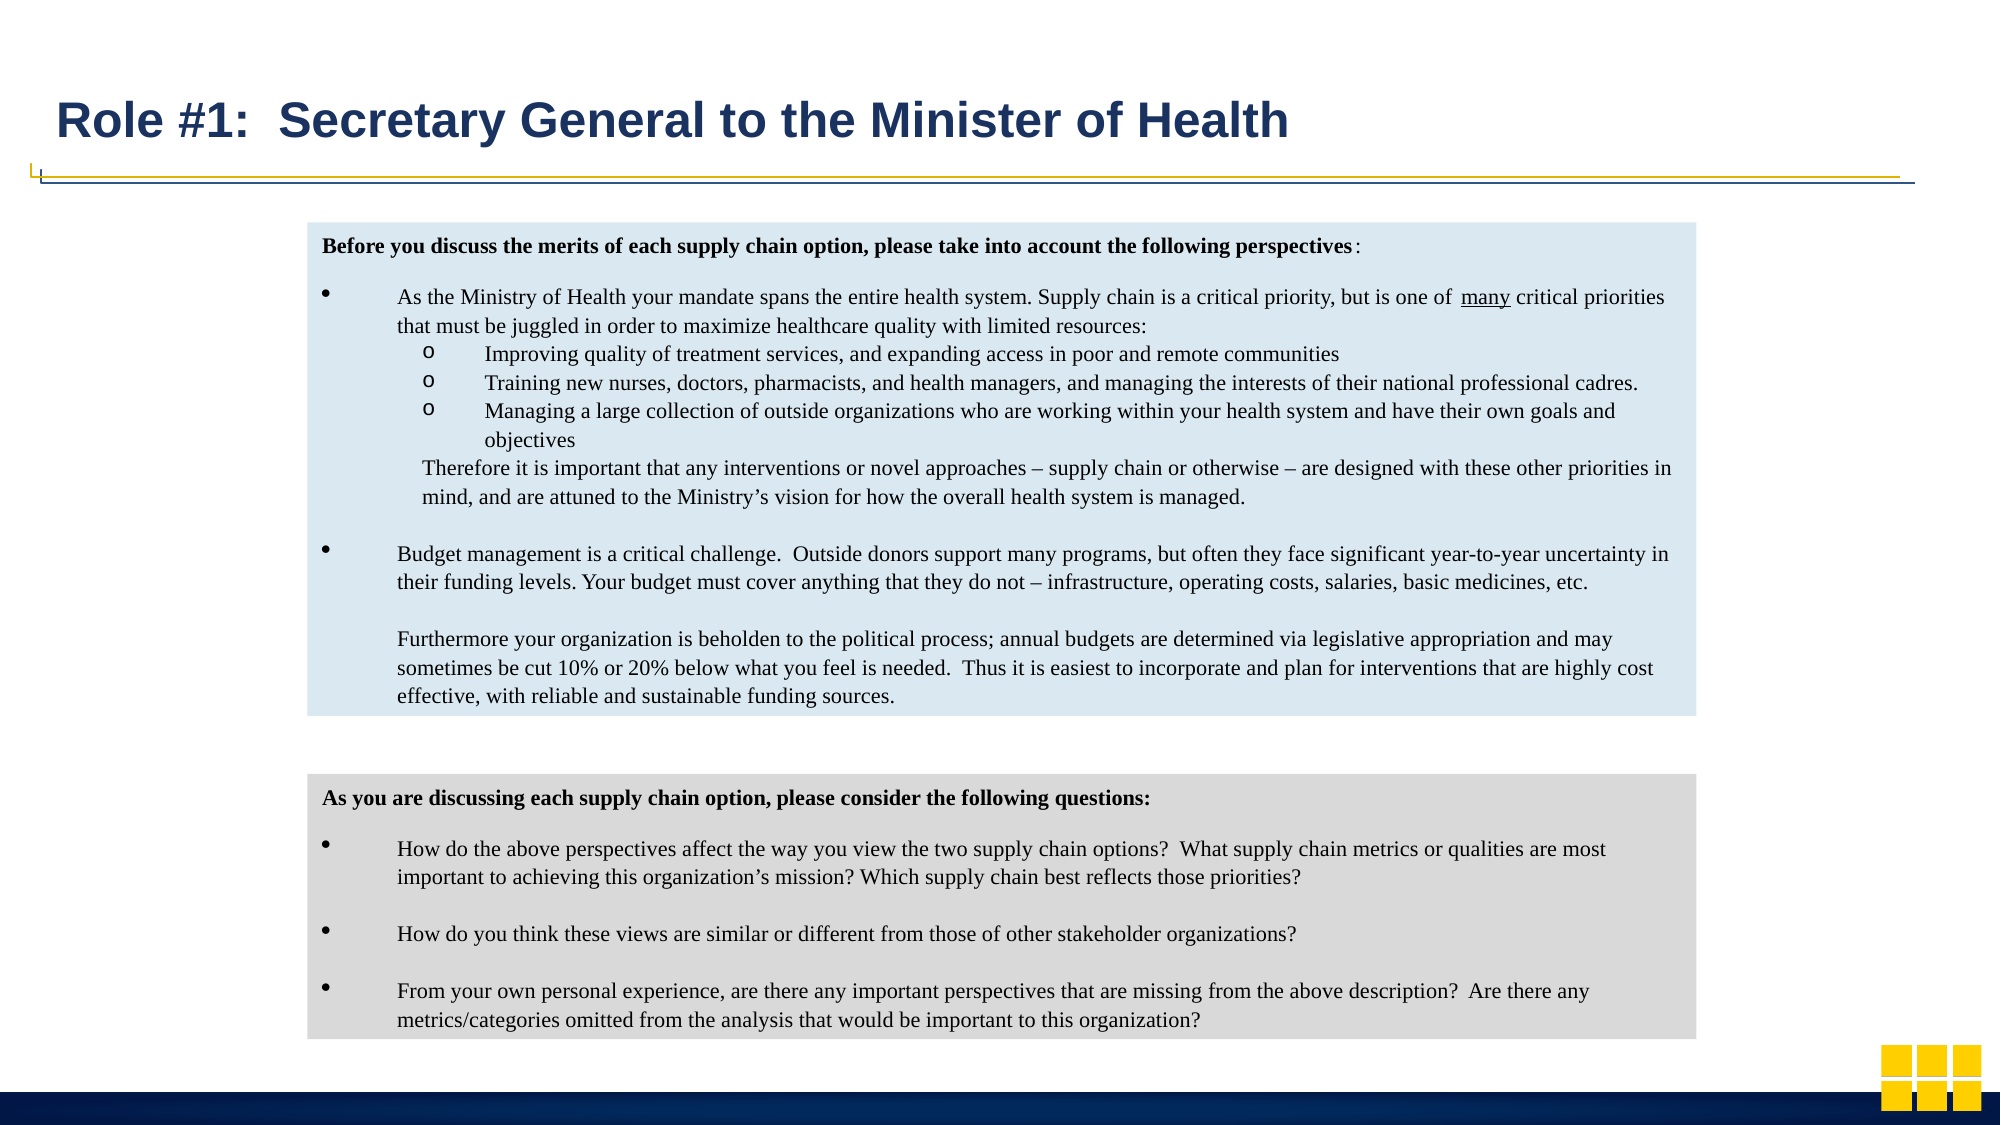

# Role #1: Secretary General to the Minister of Health
Before you discuss the merits of each supply chain option, please take into account the following perspectives:
As the Ministry of Health your mandate spans the entire health system. Supply chain is a critical priority, but is one of many critical priorities that must be juggled in order to maximize healthcare quality with limited resources:
Improving quality of treatment services, and expanding access in poor and remote communities
Training new nurses, doctors, pharmacists, and health managers, and managing the interests of their national professional cadres.
Managing a large collection of outside organizations who are working within your health system and have their own goals and objectives
Therefore it is important that any interventions or novel approaches – supply chain or otherwise – are designed with these other priorities in mind, and are attuned to the Ministry’s vision for how the overall health system is managed.
Budget management is a critical challenge. Outside donors support many programs, but often they face significant year-to-year uncertainty in their funding levels. Your budget must cover anything that they do not – infrastructure, operating costs, salaries, basic medicines, etc.
Furthermore your organization is beholden to the political process; annual budgets are determined via legislative appropriation and may sometimes be cut 10% or 20% below what you feel is needed. Thus it is easiest to incorporate and plan for interventions that are highly cost effective, with reliable and sustainable funding sources.
As you are discussing each supply chain option, please consider the following questions:
How do the above perspectives affect the way you view the two supply chain options? What supply chain metrics or qualities are most important to achieving this organization’s mission? Which supply chain best reflects those priorities?
How do you think these views are similar or different from those of other stakeholder organizations?
From your own personal experience, are there any important perspectives that are missing from the above description? Are there any metrics/categories omitted from the analysis that would be important to this organization?